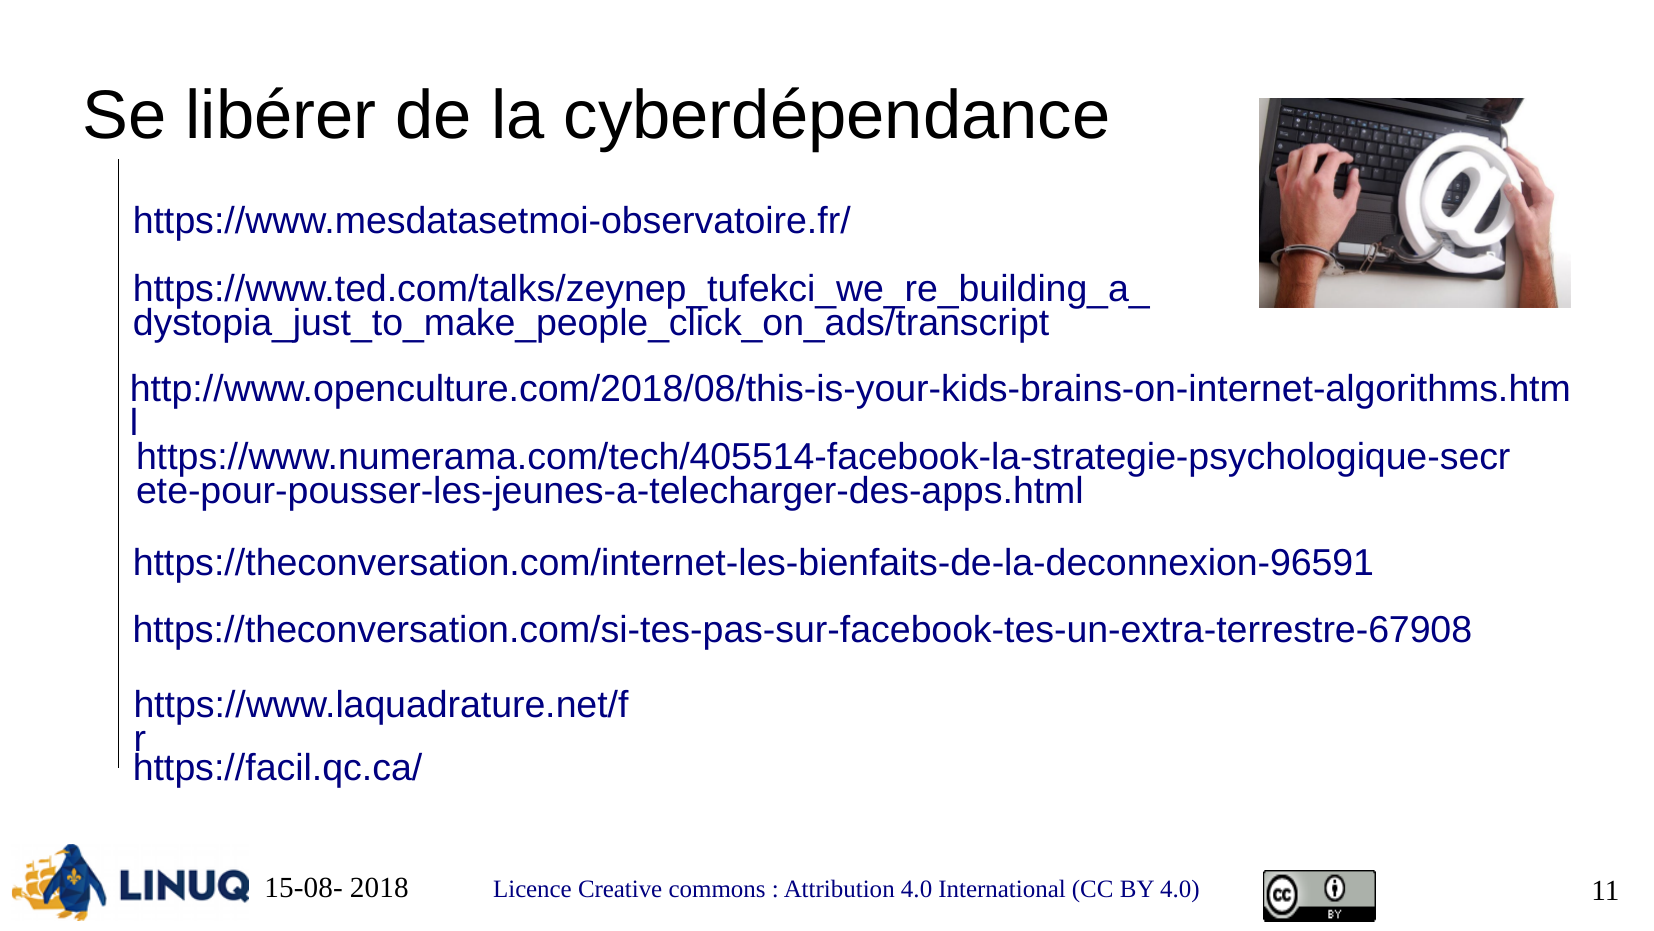

# Se libérer de la cyberdépendance
https://www.mesdatasetmoi-observatoire.fr/
https://www.ted.com/talks/zeynep_tufekci_we_re_building_a_dystopia_just_to_make_people_click_on_ads/transcript
http://www.openculture.com/2018/08/this-is-your-kids-brains-on-internet-algorithms.html
https://www.numerama.com/tech/405514-facebook-la-strategie-psychologique-secrete-pour-pousser-les-jeunes-a-telecharger-des-apps.html
https://theconversation.com/internet-les-bienfaits-de-la-deconnexion-96591
https://theconversation.com/si-tes-pas-sur-facebook-tes-un-extra-terrestre-67908
https://www.laquadrature.net/fr
https://facil.qc.ca/
15-08- 2018
11